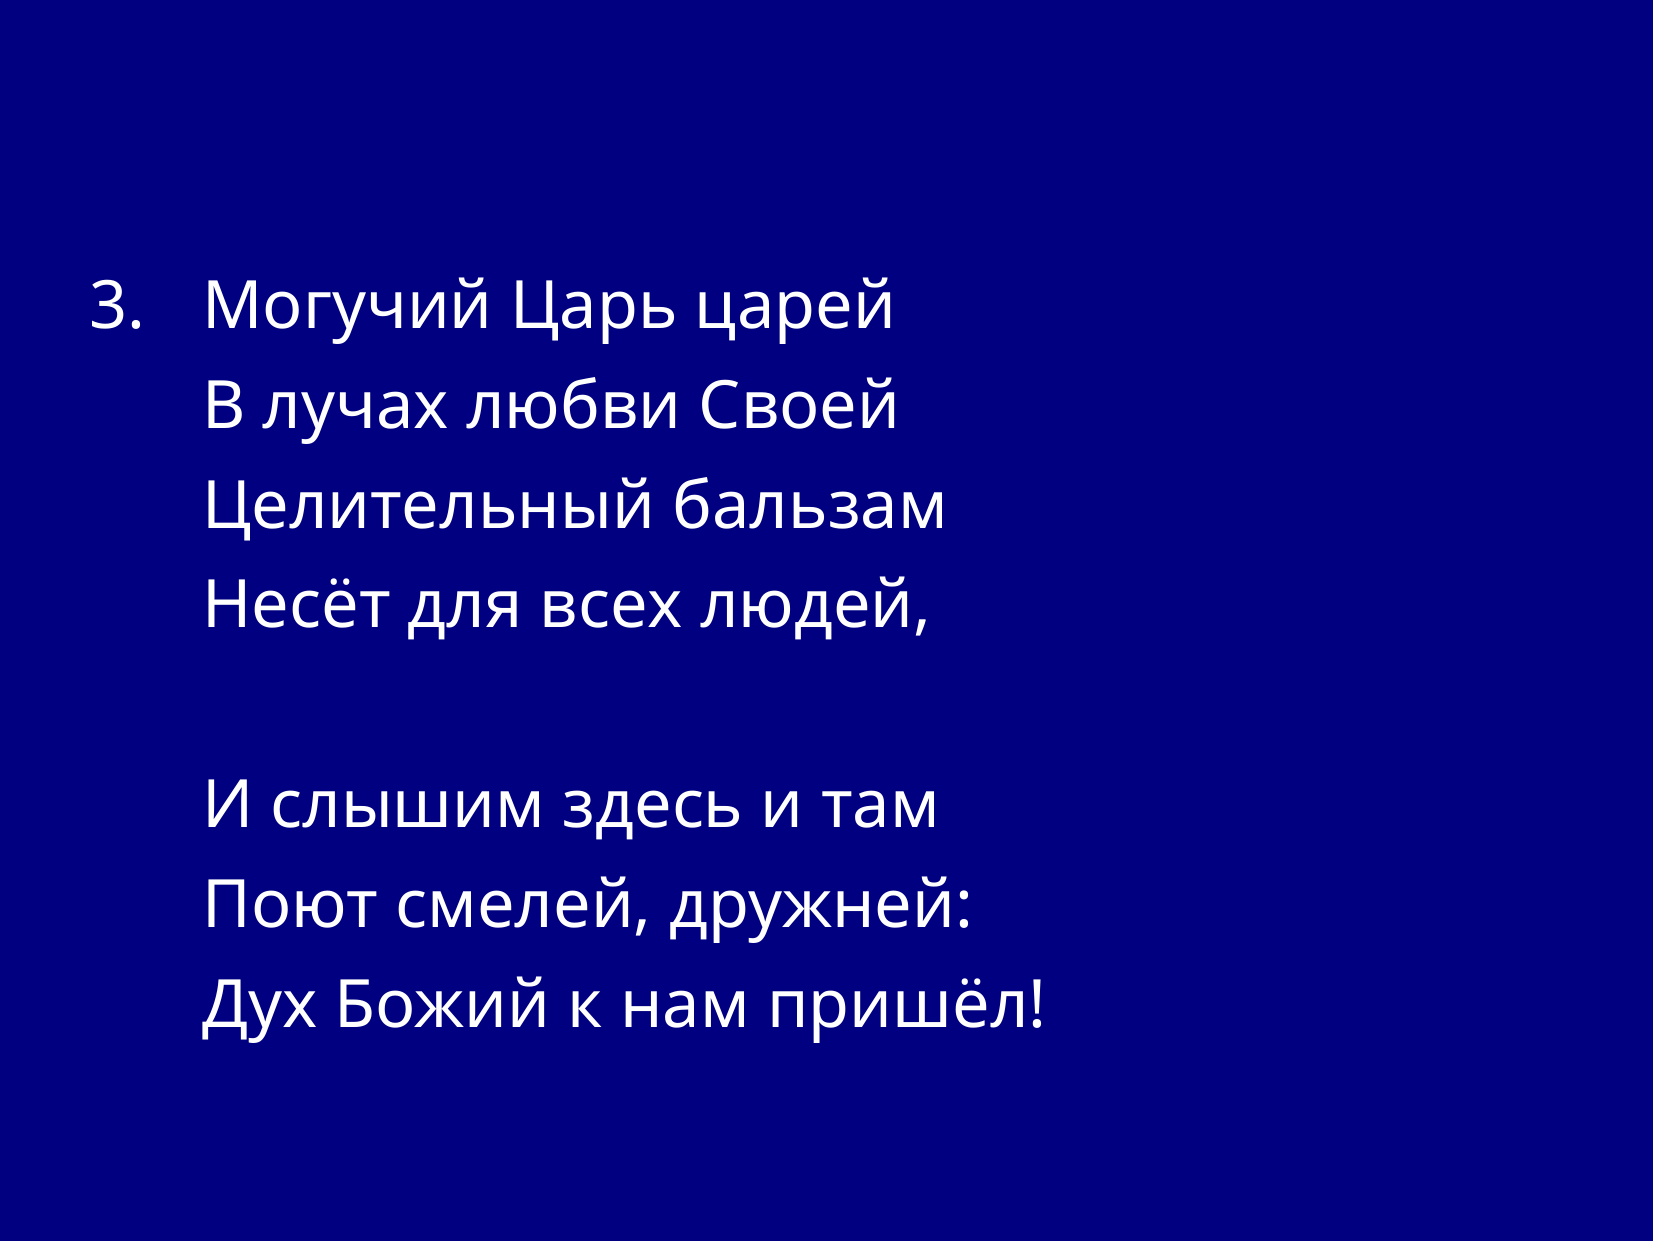

3.	Могучий Царь царей
	В лучах любви Своей
	Целительный бальзам
	Несёт для всех людей,
	И слышим здесь и там
	Поют смелей, дружней:
	Дух Божий к нам пришёл!